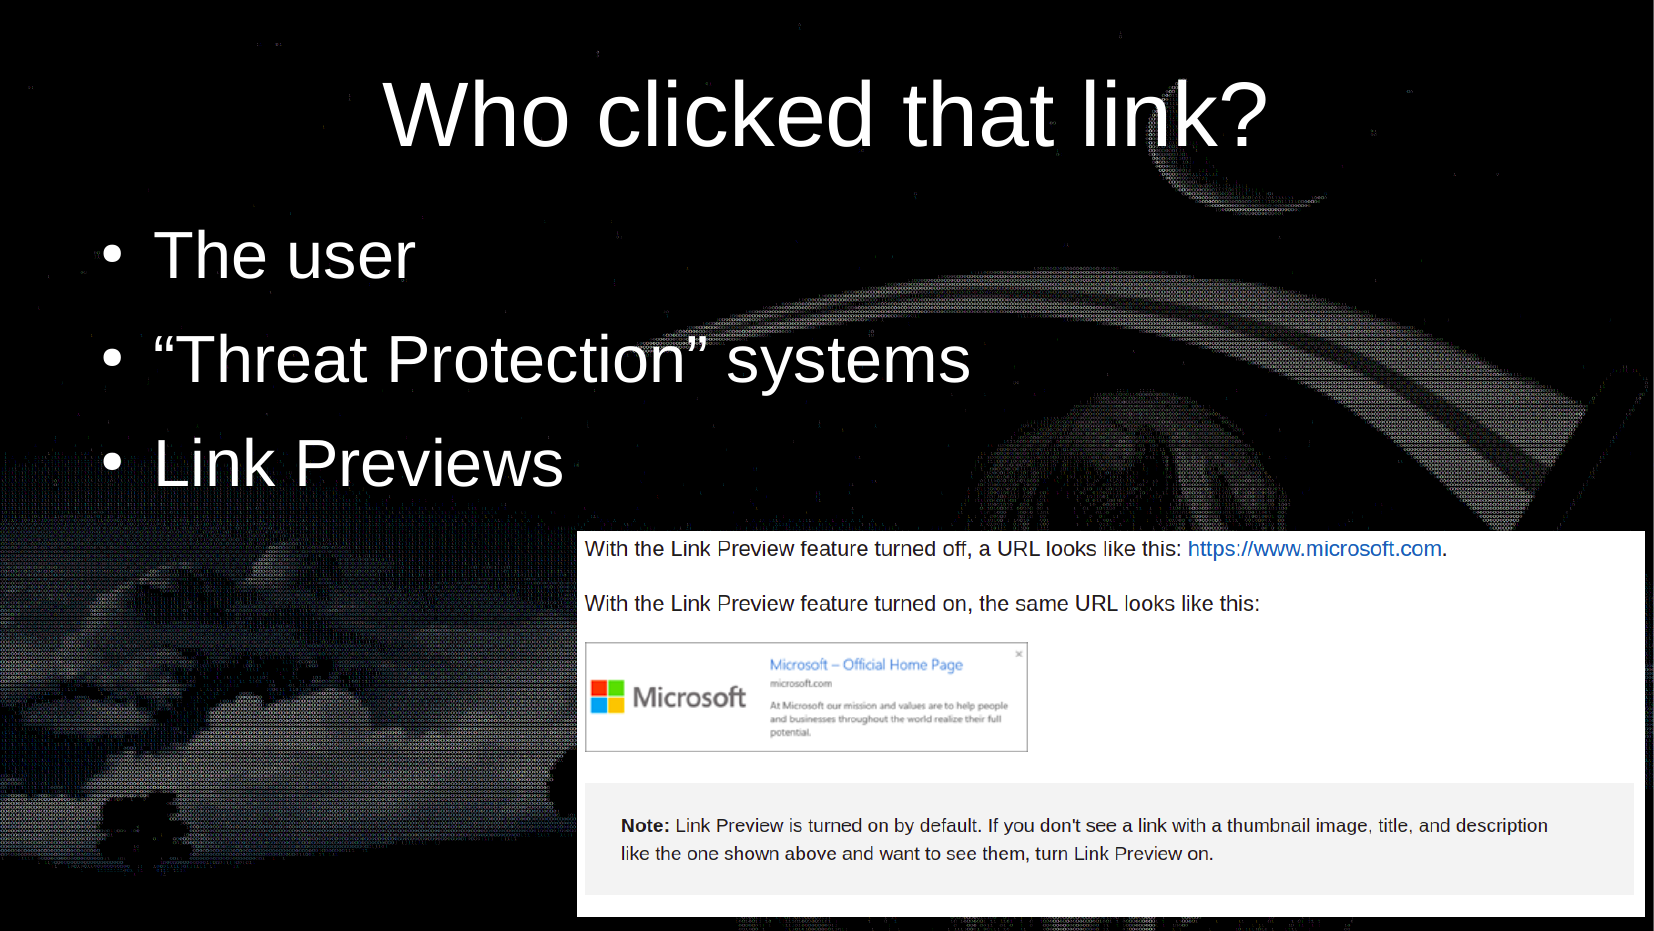

# Who clicked that link?
The user
“Threat Protection” systems
Link Previews